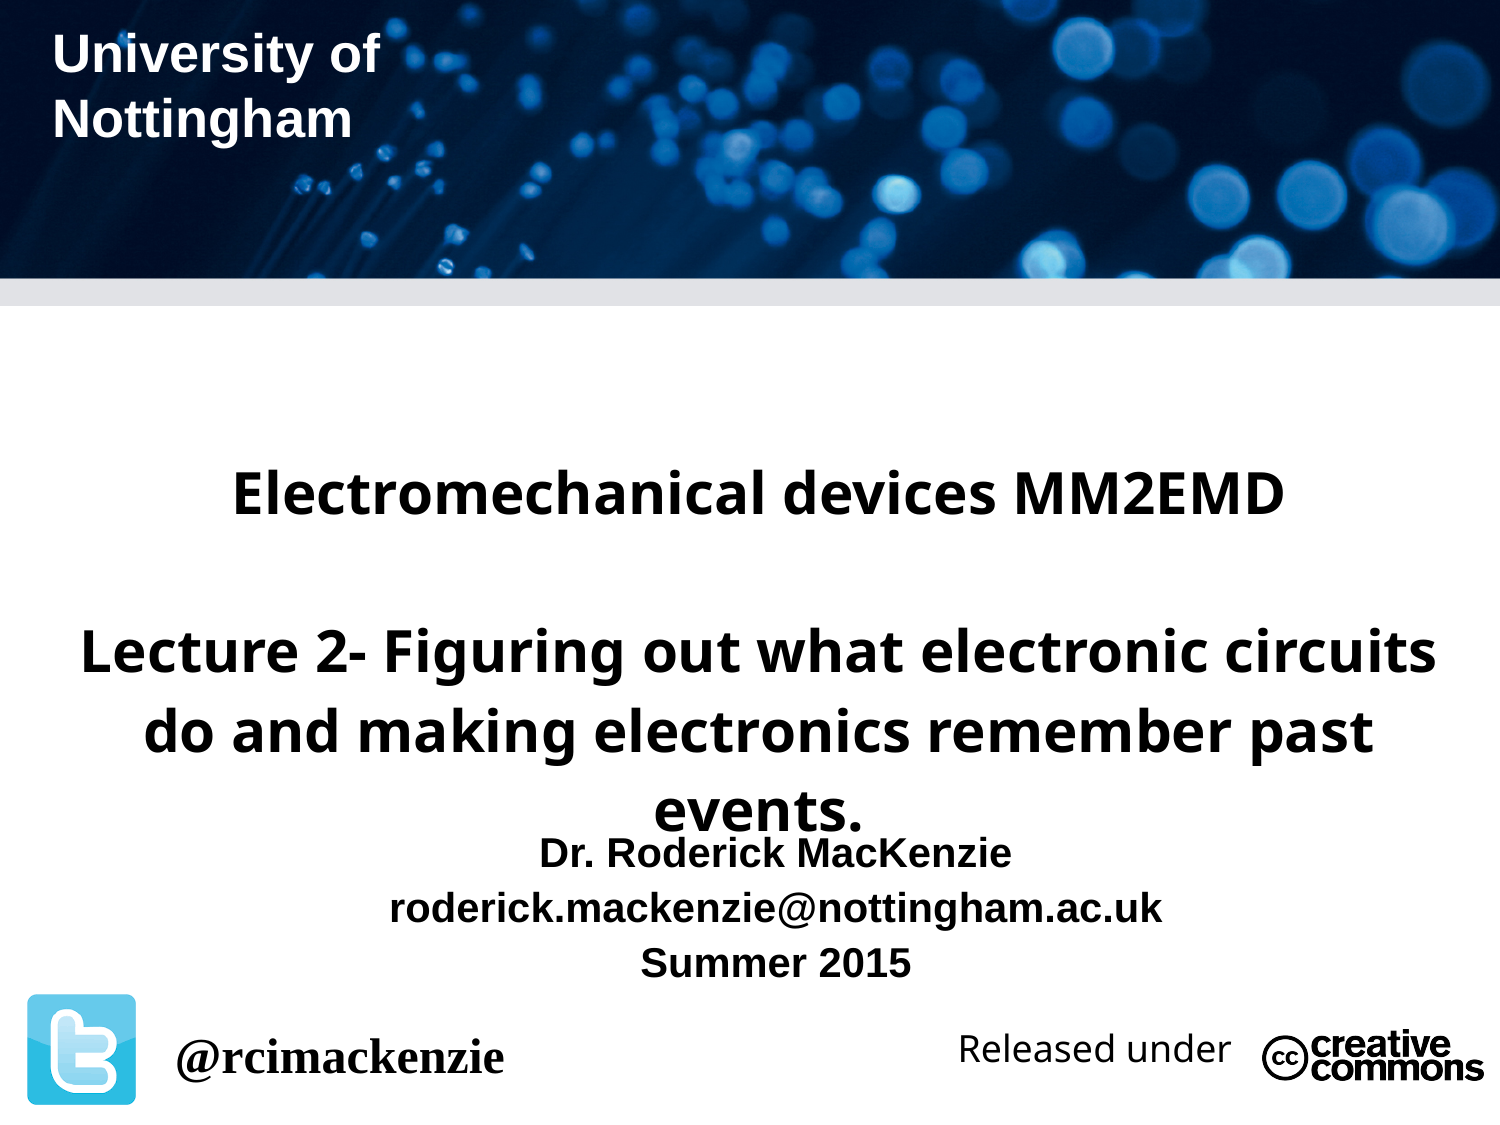

Electromechanical devices MM2EMD
Lecture 2- Figuring out what electronic circuits do and making electronics remember past events.
# Dr. Roderick MacKenzie
roderick.mackenzie@nottingham.ac.uk
Summer 2015
@rcimackenzie
Released under